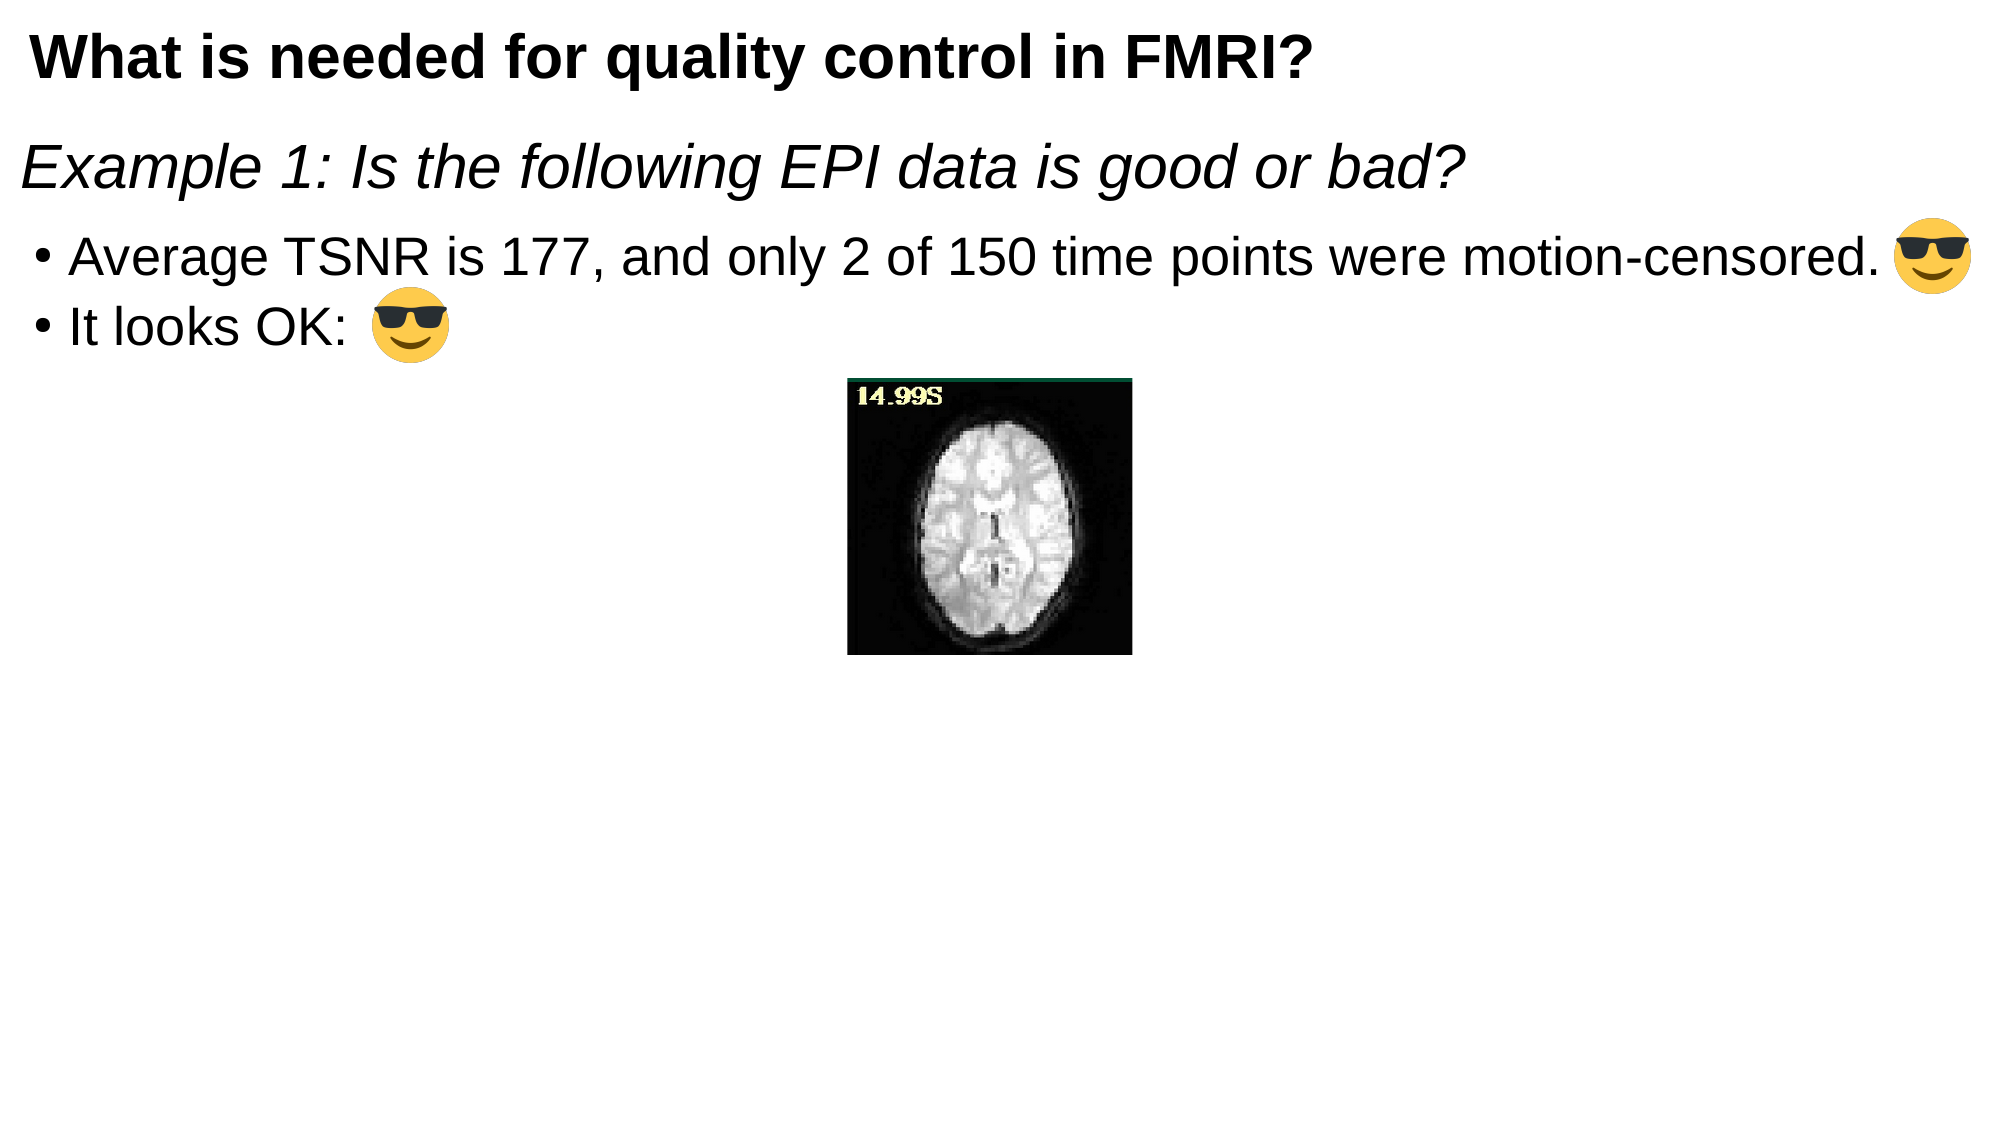

What is needed for quality control in FMRI?
Example 1: Is the following EPI data is good or bad?
Average TSNR is 177, and only 2 of 150 time points were motion-censored.
It looks OK: